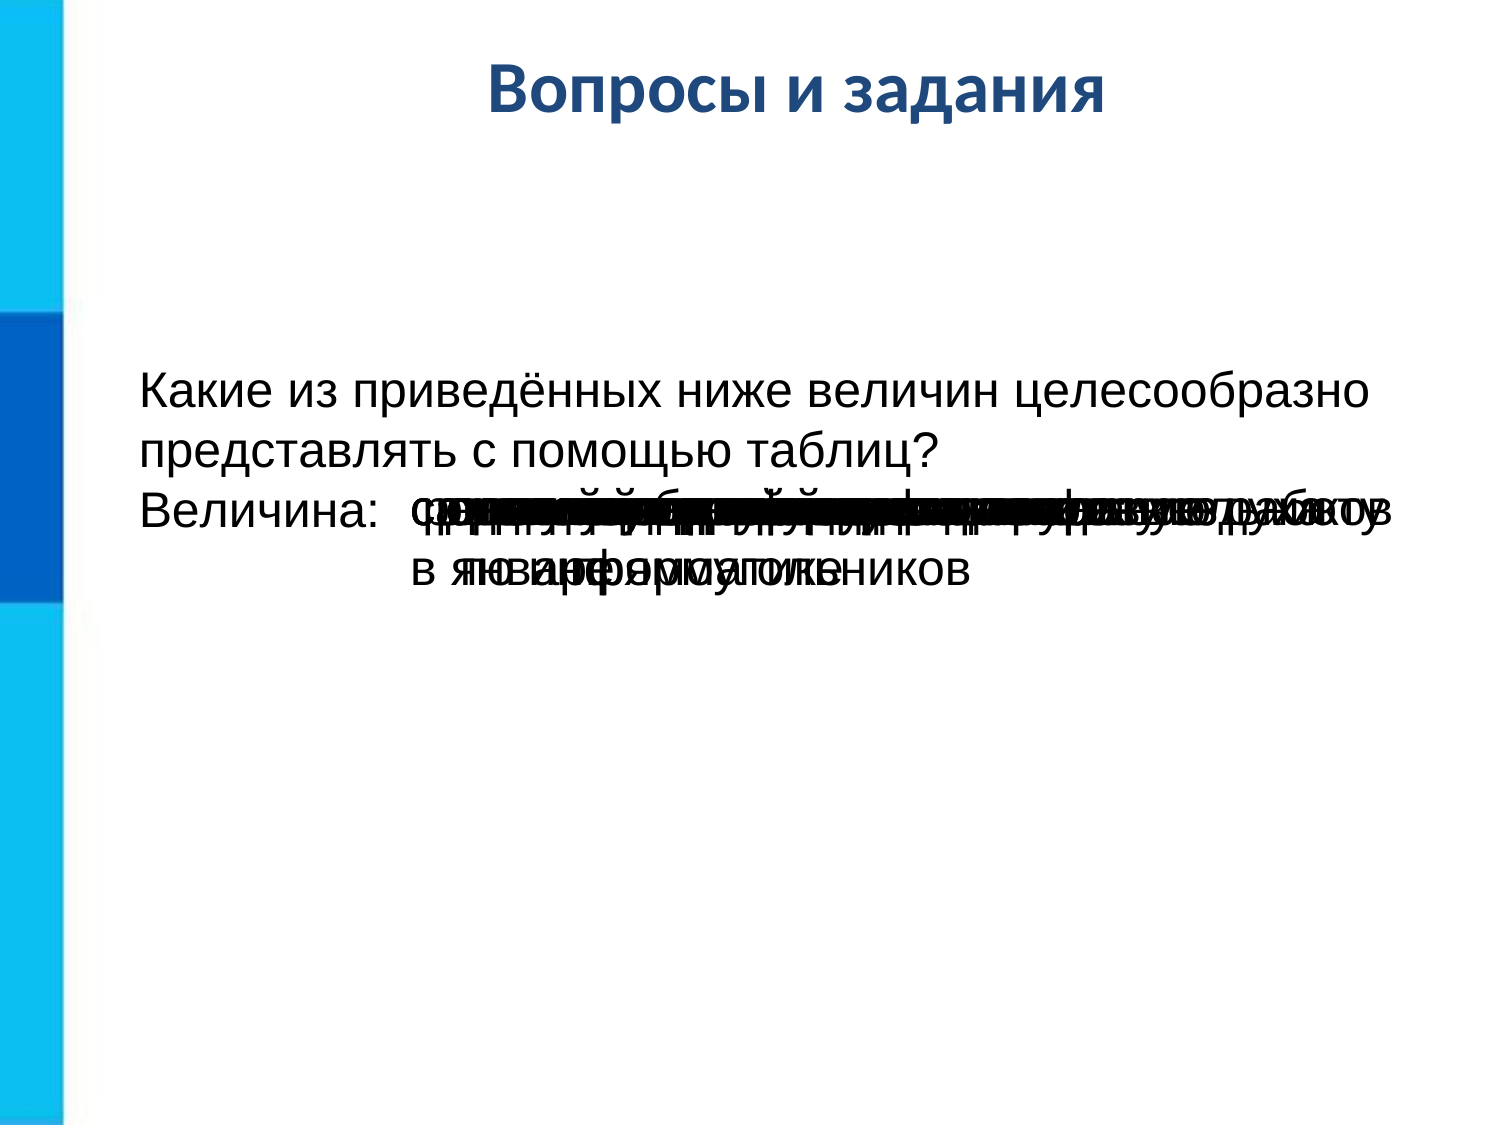

Вопросы и задания
Какие из приведённых ниже величин целесообразно
представлять с помощью таблиц?
Величина:
список учеников класса
средний рост учеников класса
самая холодная температура воздуха в январе
самая дождливая декада июня
рост учеников класса
оценка ученика по физике
средний балл ученика по физике
оценки учеников за контрольную работу
 по информатике
длины сторон треугольника
длины сторон нескольких треугольников
названия дней недели
названия дней месяца
имя человека
имена девочек
площадь фигуры
количество девочек в классе
самые жаркие дни лета
периметры нескольких прямоугольников